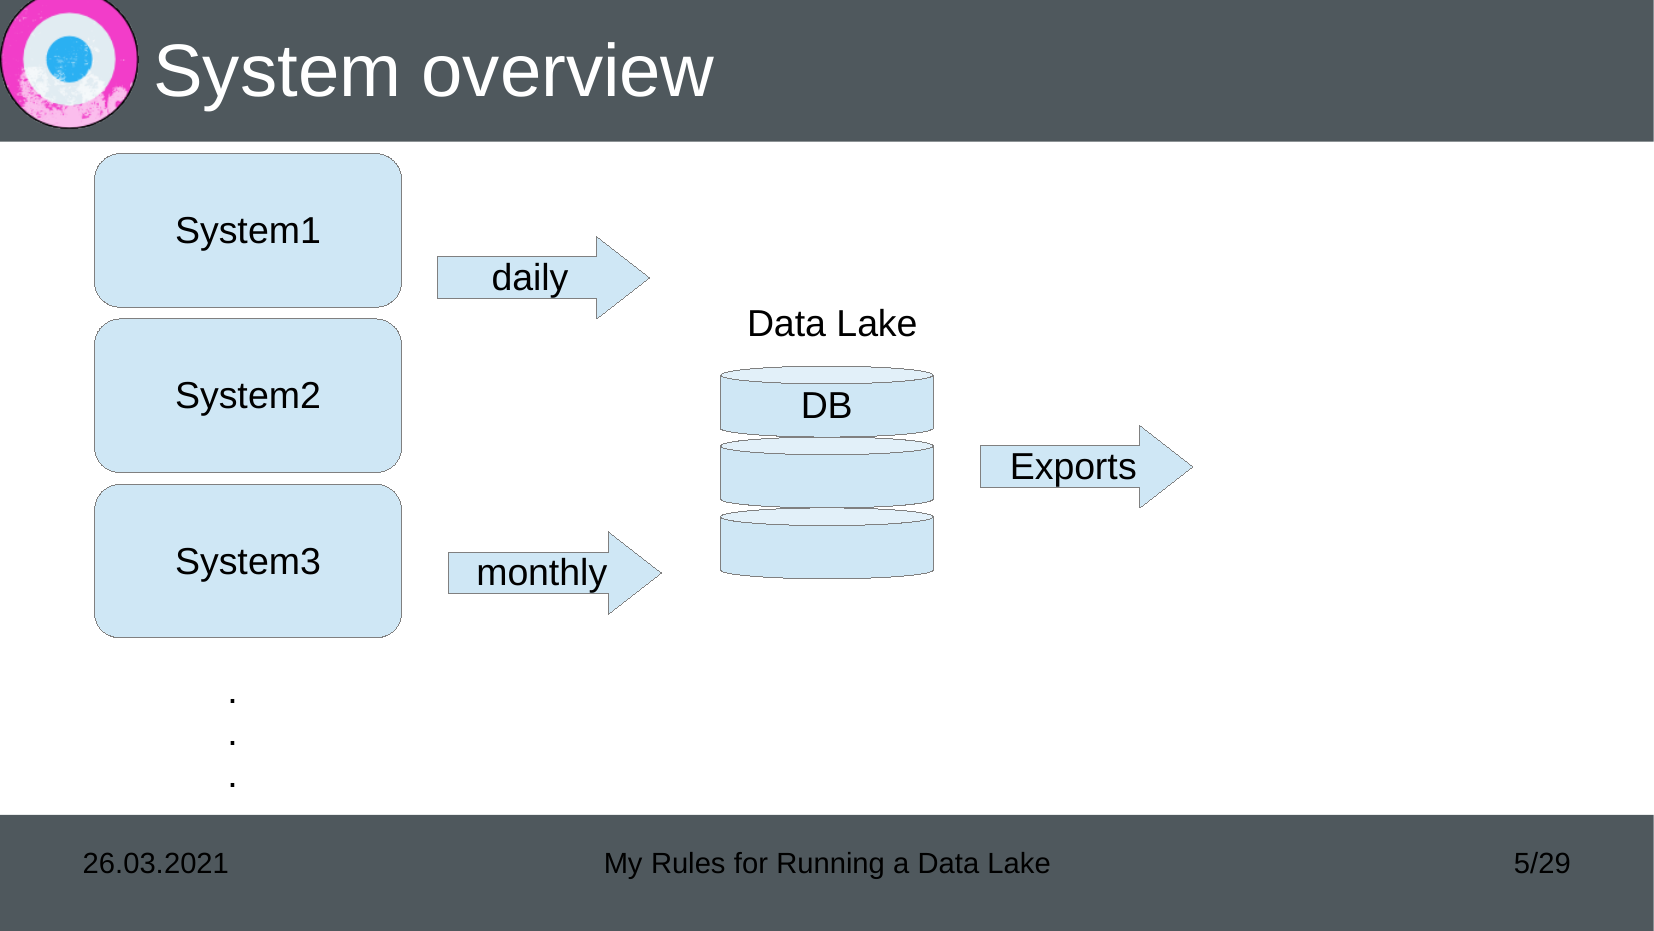

# System overview
System1
daily
Data Lake
System2
DB
Exports
System3
monthly
.
.
.
08. März 2019
5